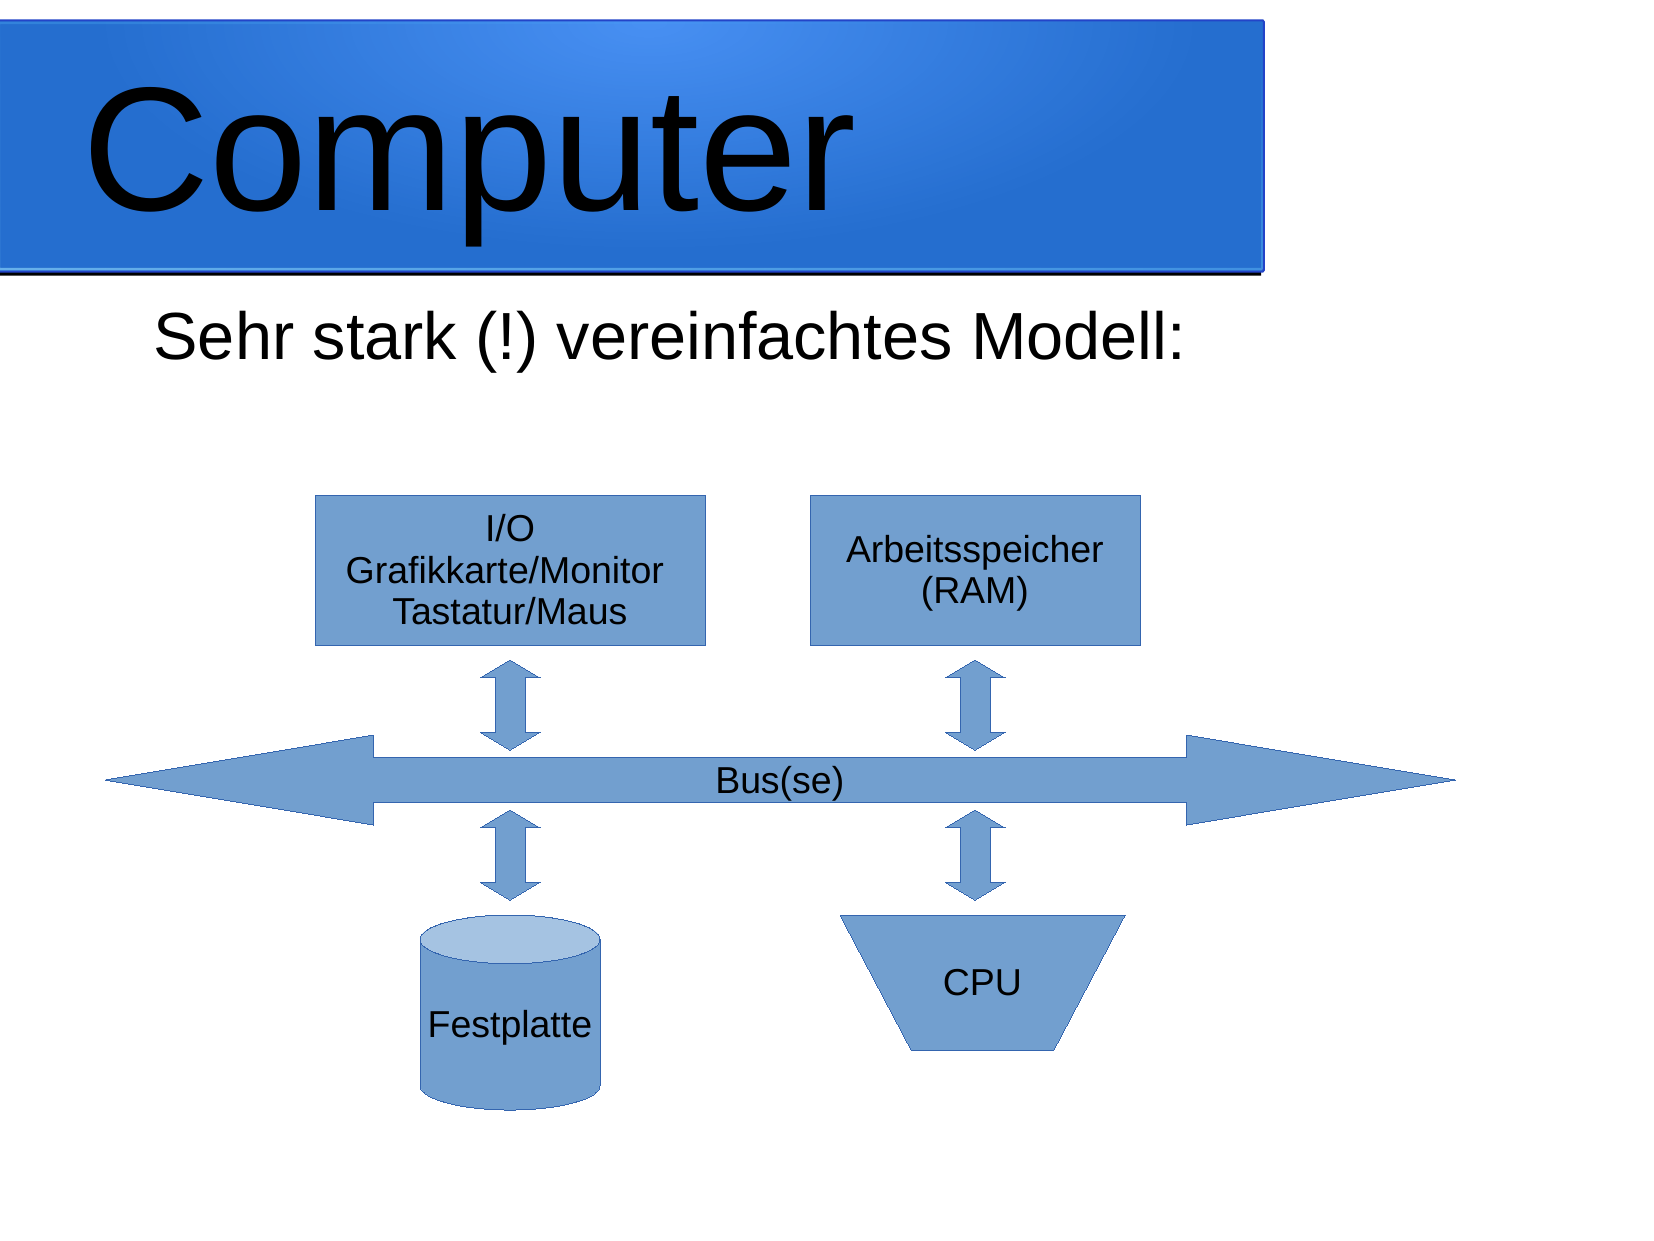

# Computer
Sehr stark (!) vereinfachtes Modell:
I/O
Grafikkarte/Monitor
Tastatur/Maus
Arbeitsspeicher
(RAM)
Bus(se)
Festplatte
CPU